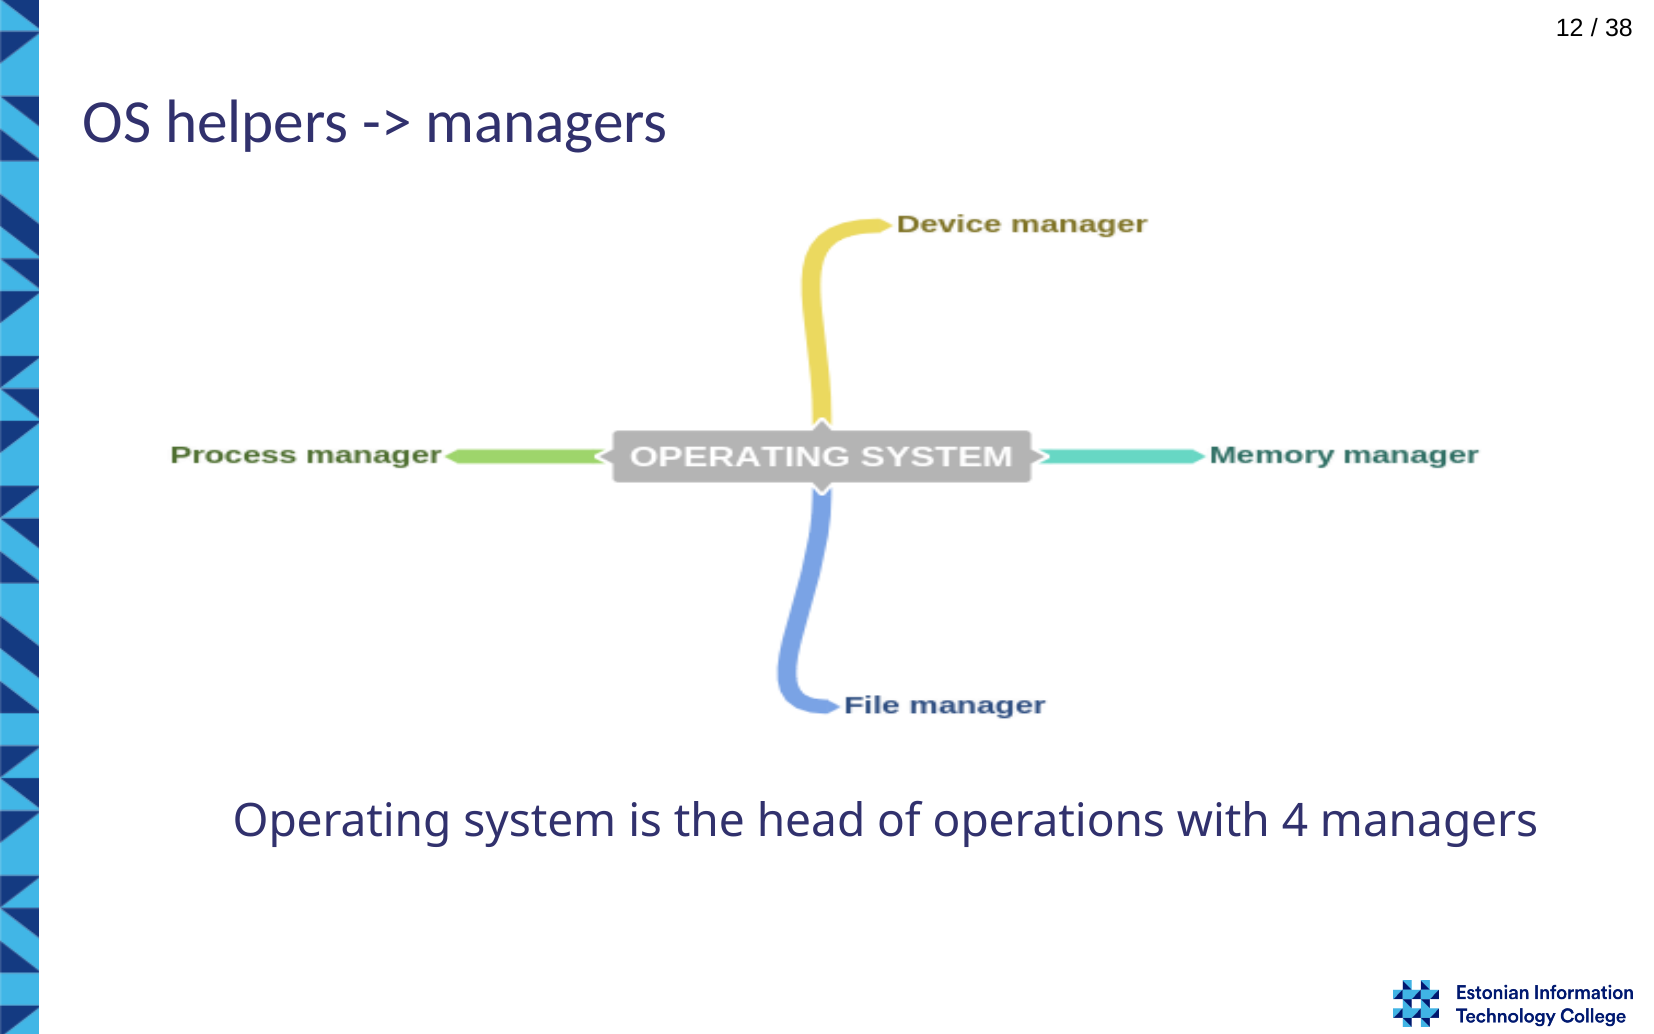

# OS helpers -> managers
Operating system is the head of operations with 4 managers